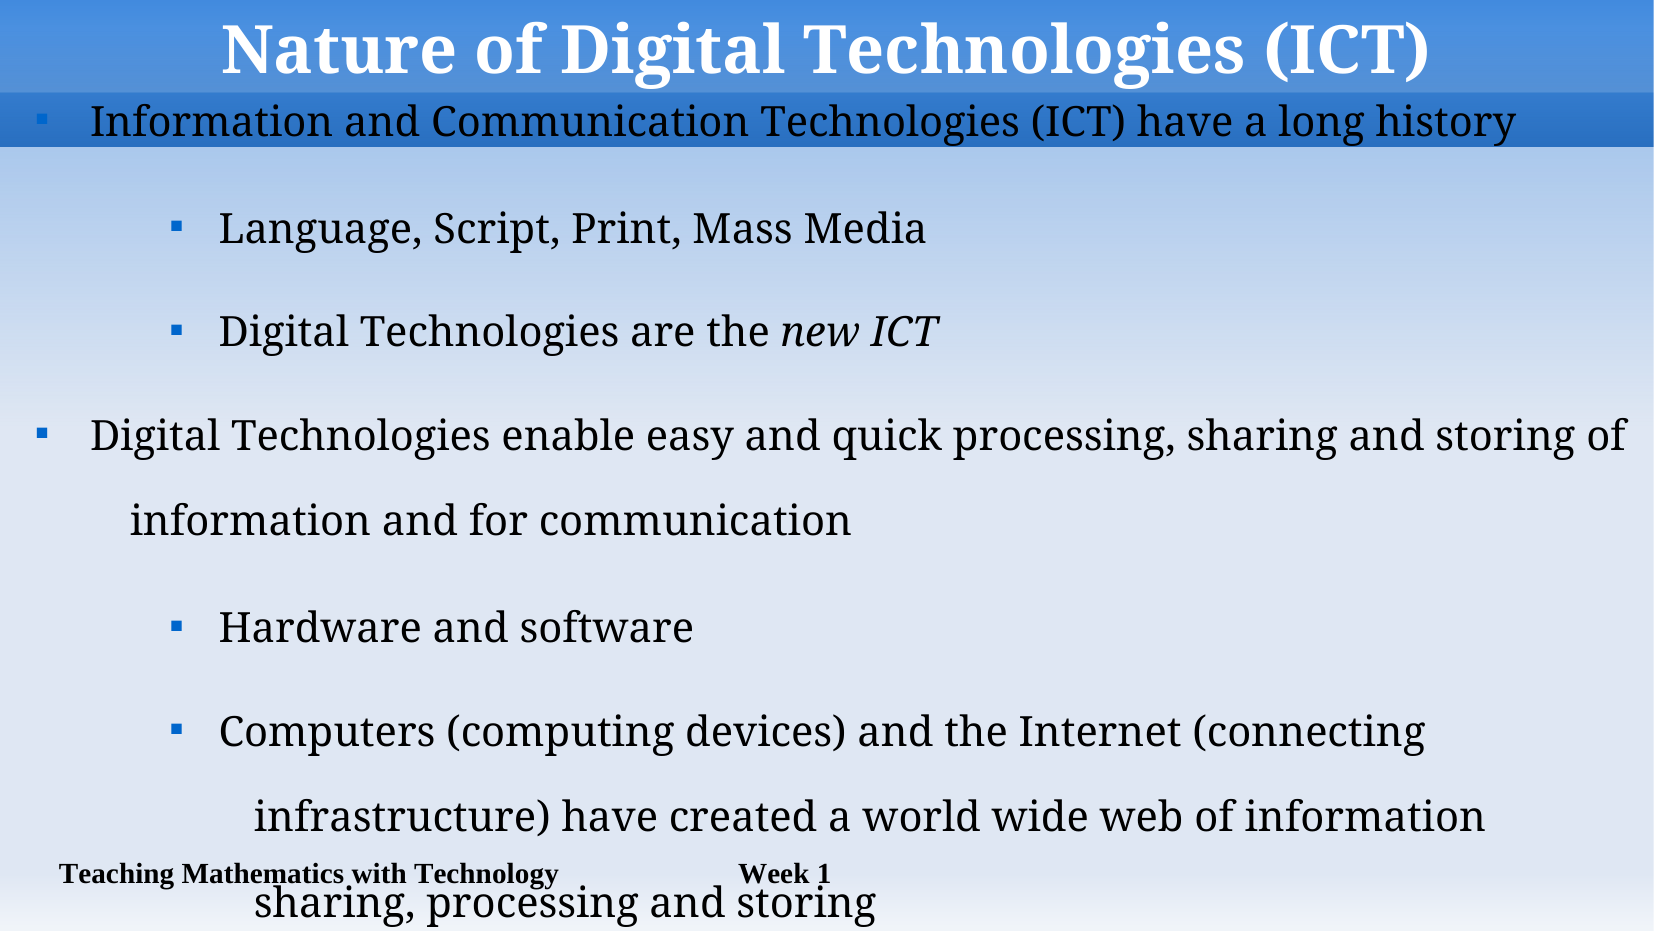

# Nature of Digital Technologies (ICT)
Information and Communication Technologies (ICT) have a long history
Language, Script, Print, Mass Media
Digital Technologies are the new ICT
Digital Technologies enable easy and quick processing, sharing and storing of information and for communication
Hardware and software
Computers (computing devices) and the Internet (connecting infrastructure) have created a world wide web of information sharing, processing and storing